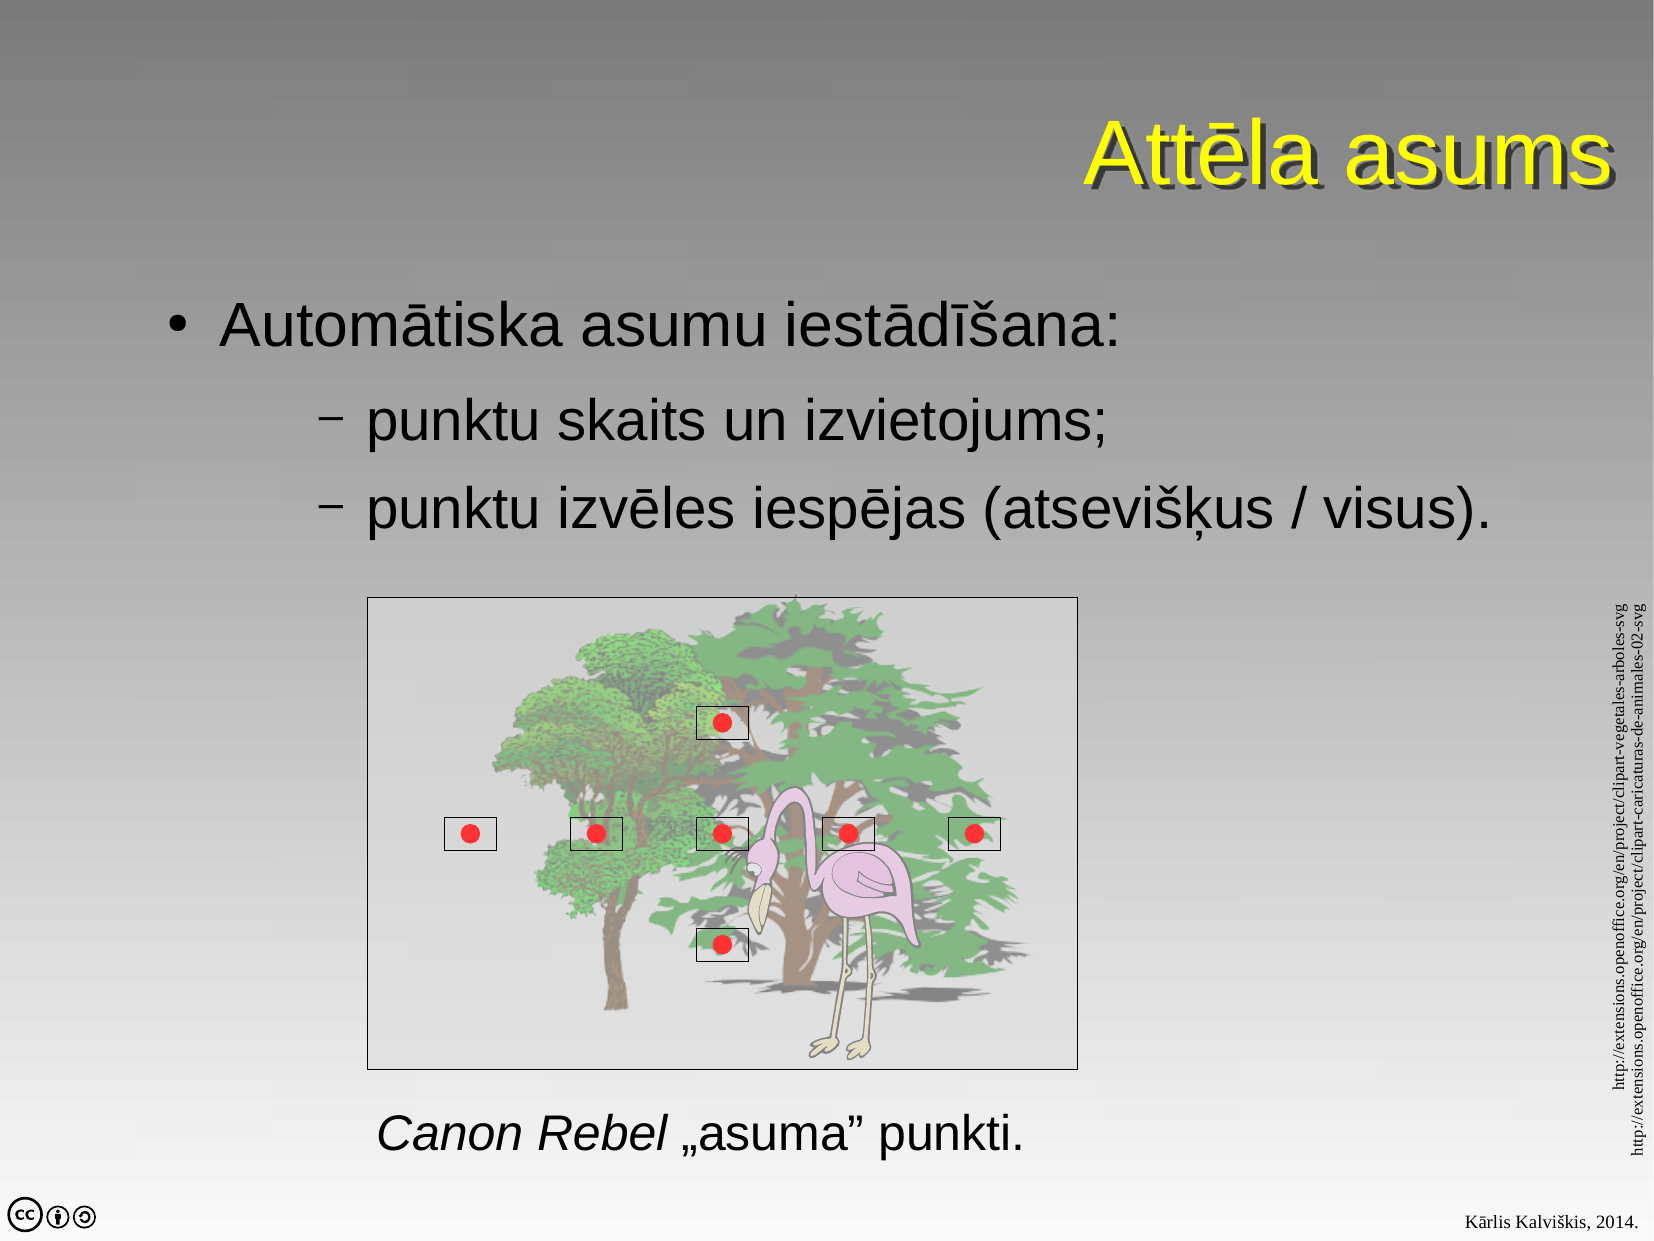

# Attēla asums
Automātiska asumu iestādīšana:
punktu skaits un izvietojums;
punktu izvēles iespējas (atsevišķus / visus).
http://extensions.openoffice.org/en/project/clipart-vegetales-arboles-svg
http://extensions.openoffice.org/en/project/clipart-caricaturas-de-animales-02-svg
Canon Rebel „asuma” punkti.